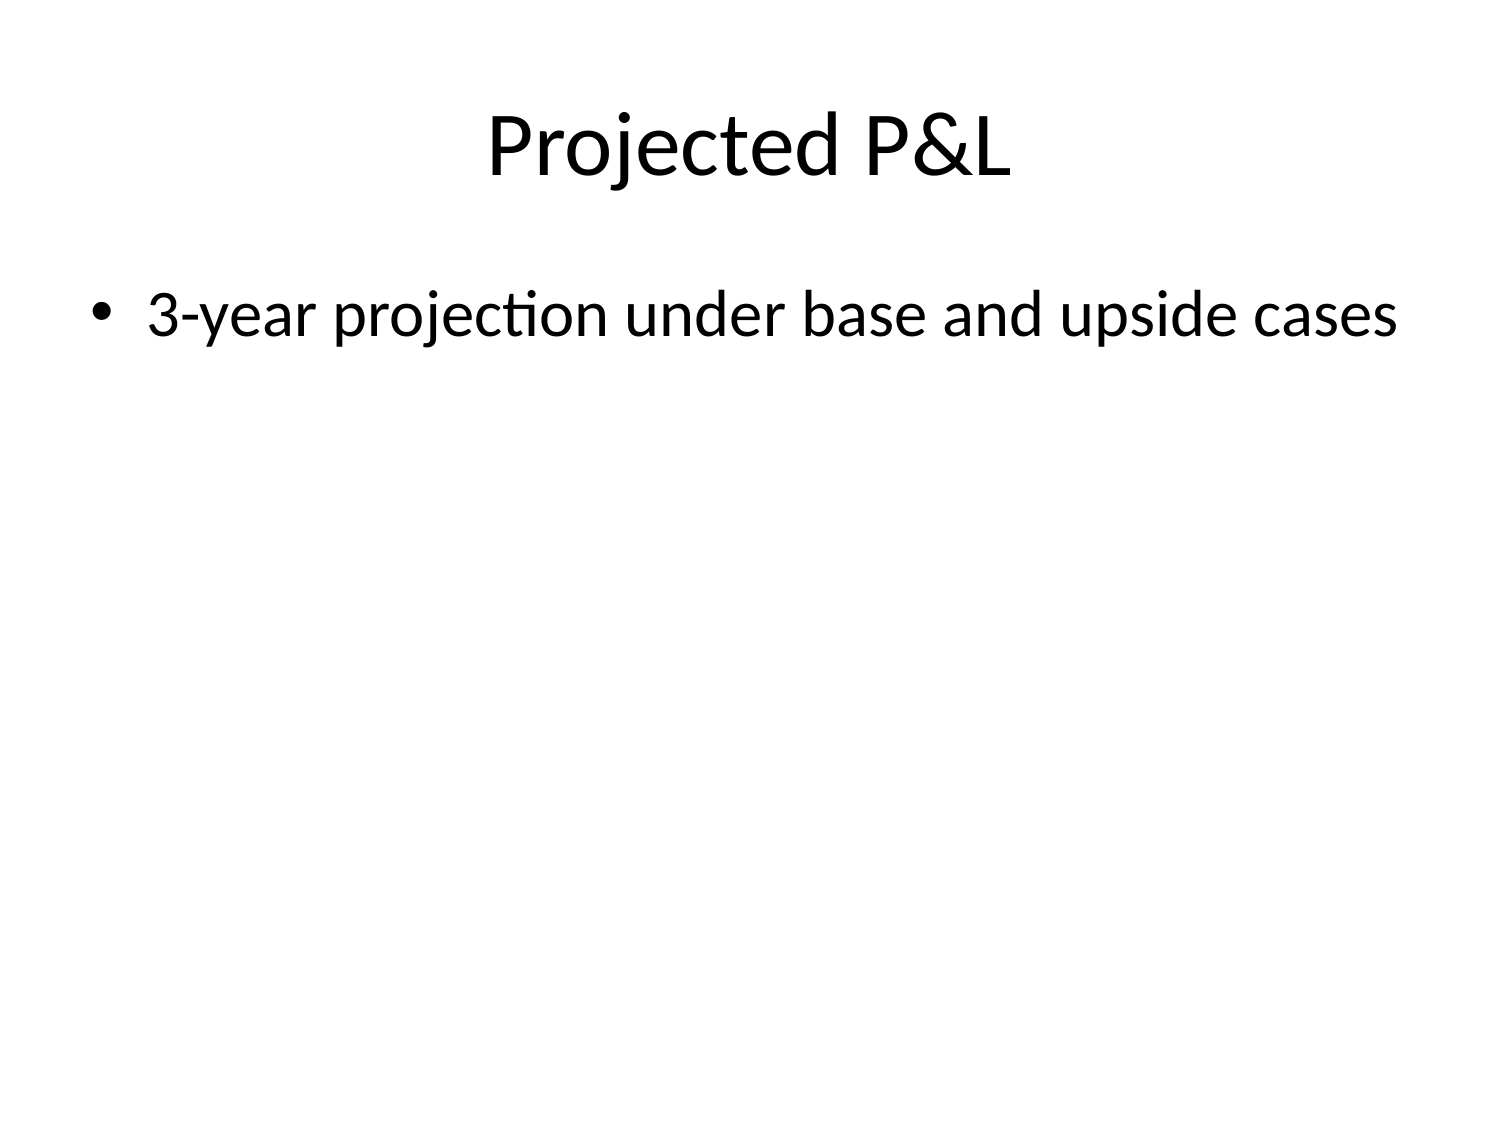

# Projected P&L
3-year projection under base and upside cases